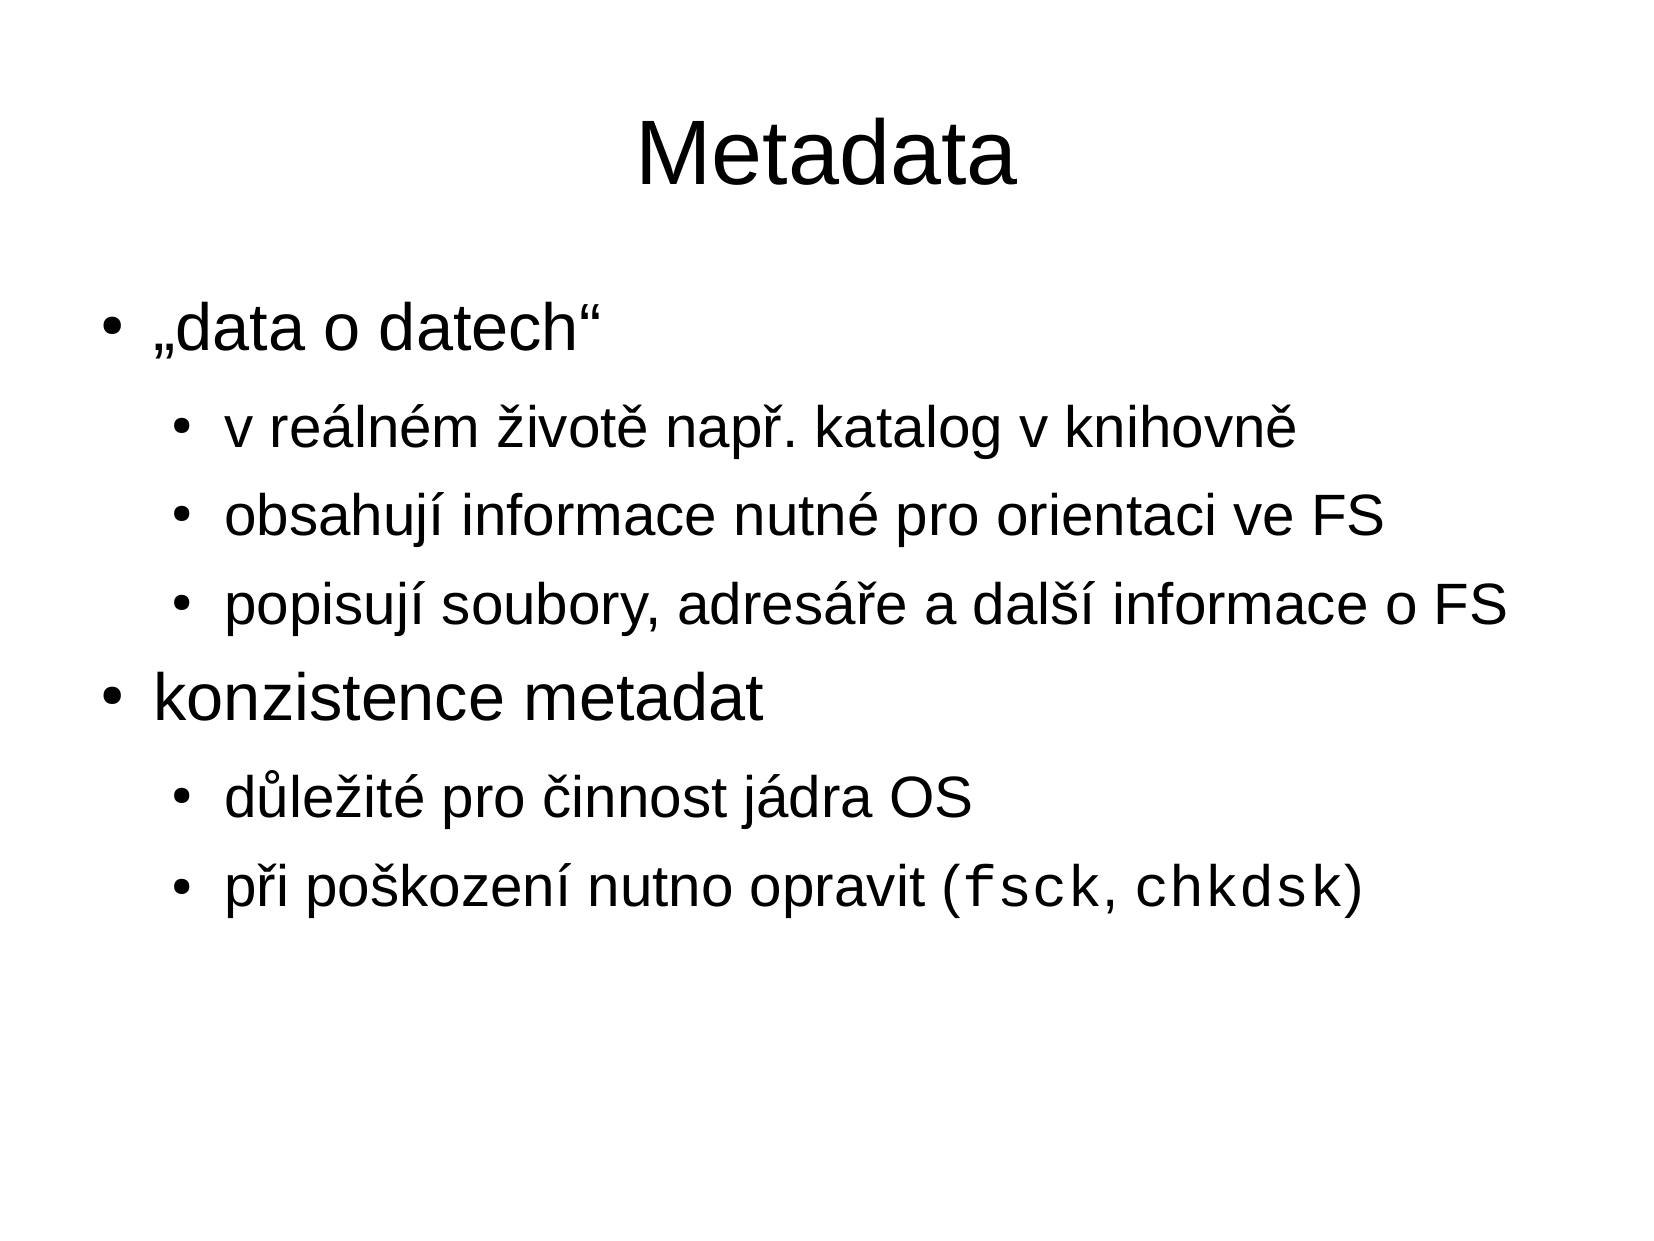

# Metadata
„data o datech“
v reálném životě např. katalog v knihovně
obsahují informace nutné pro orientaci ve FS
popisují soubory, adresáře a další informace o FS
konzistence metadat
důležité pro činnost jádra OS
při poškození nutno opravit (fsck, chkdsk)